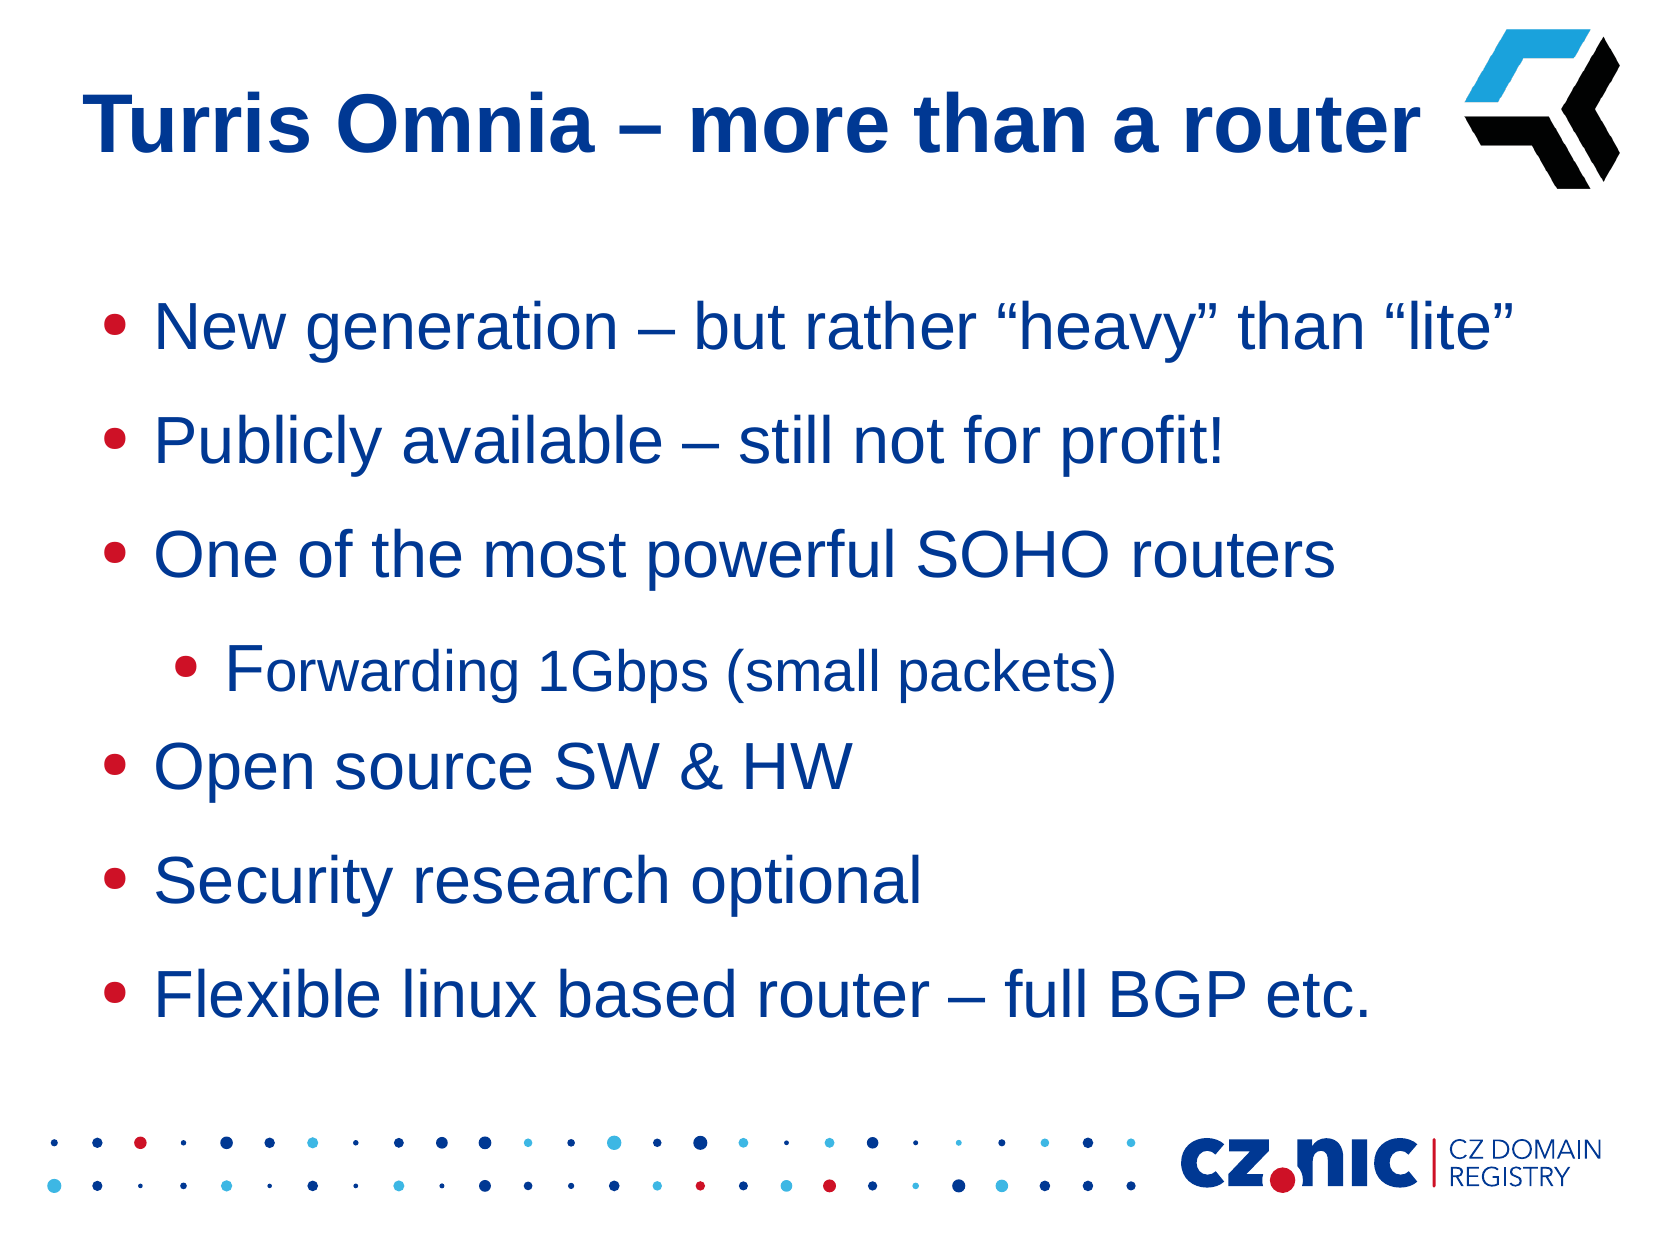

# Turris Omnia – more than a router
New generation – but rather “heavy” than “lite”
Publicly available – still not for profit!
One of the most powerful SOHO routers
Forwarding 1Gbps (small packets)
Open source SW & HW
Security research optional
Flexible linux based router – full BGP etc.